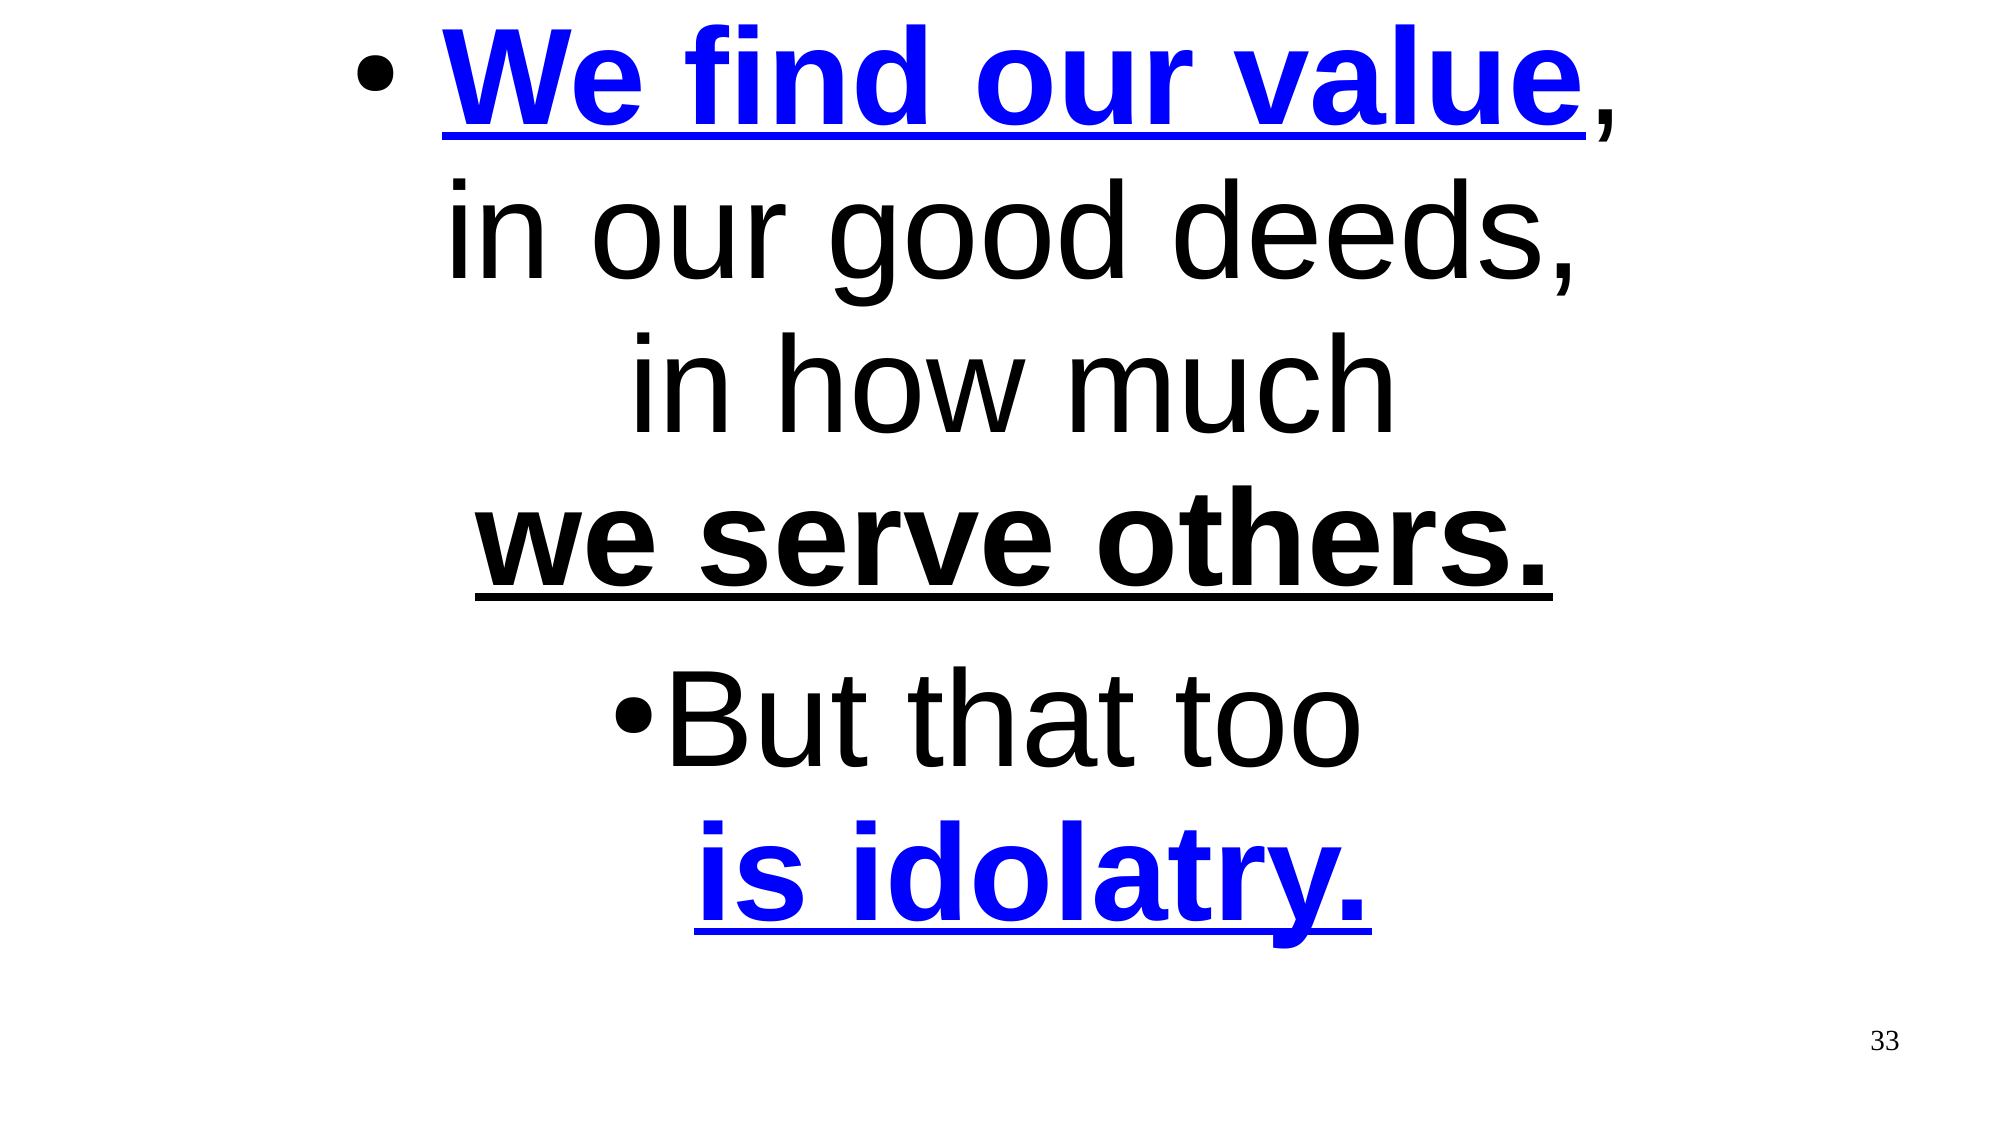

# We find our value, in our good deeds, in how much we serve others.
But that too
is idolatry.
33